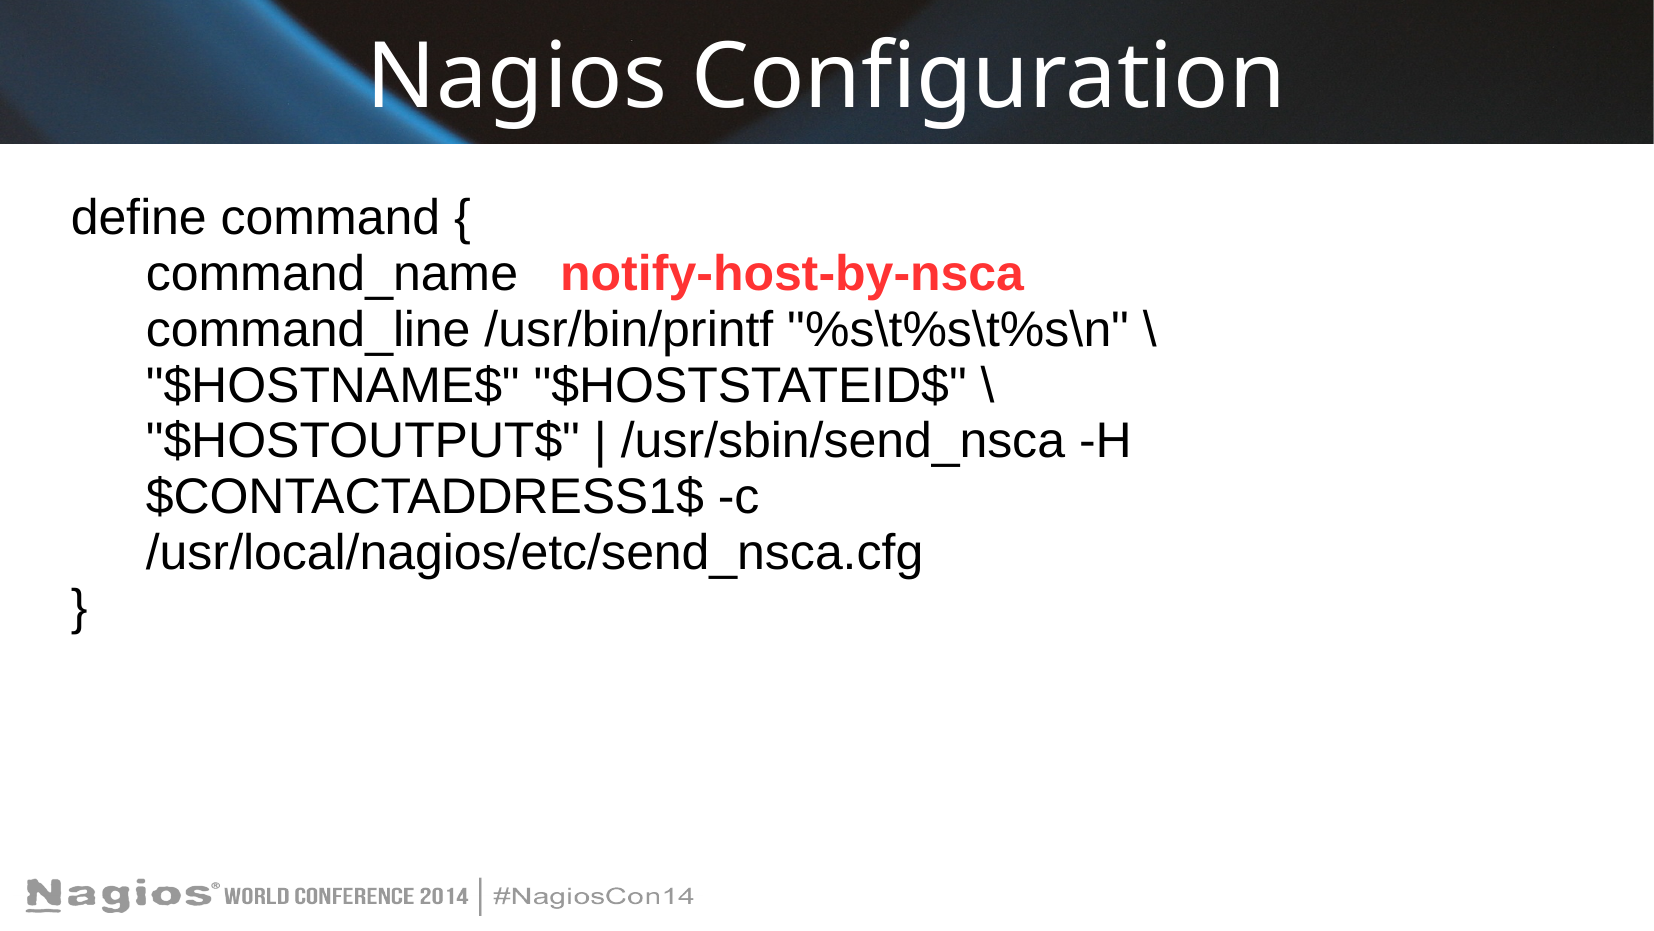

# Nagios Configuration
define command {
	command_name notify-host-by-nsca
	command_line /usr/bin/printf "%s\t%s\t%s\n" \
	"$HOSTNAME$" "$HOSTSTATEID$" \
	"$HOSTOUTPUT$" | /usr/sbin/send_nsca -H
	$CONTACTADDRESS1$ -c
	/usr/local/nagios/etc/send_nsca.cfg
}